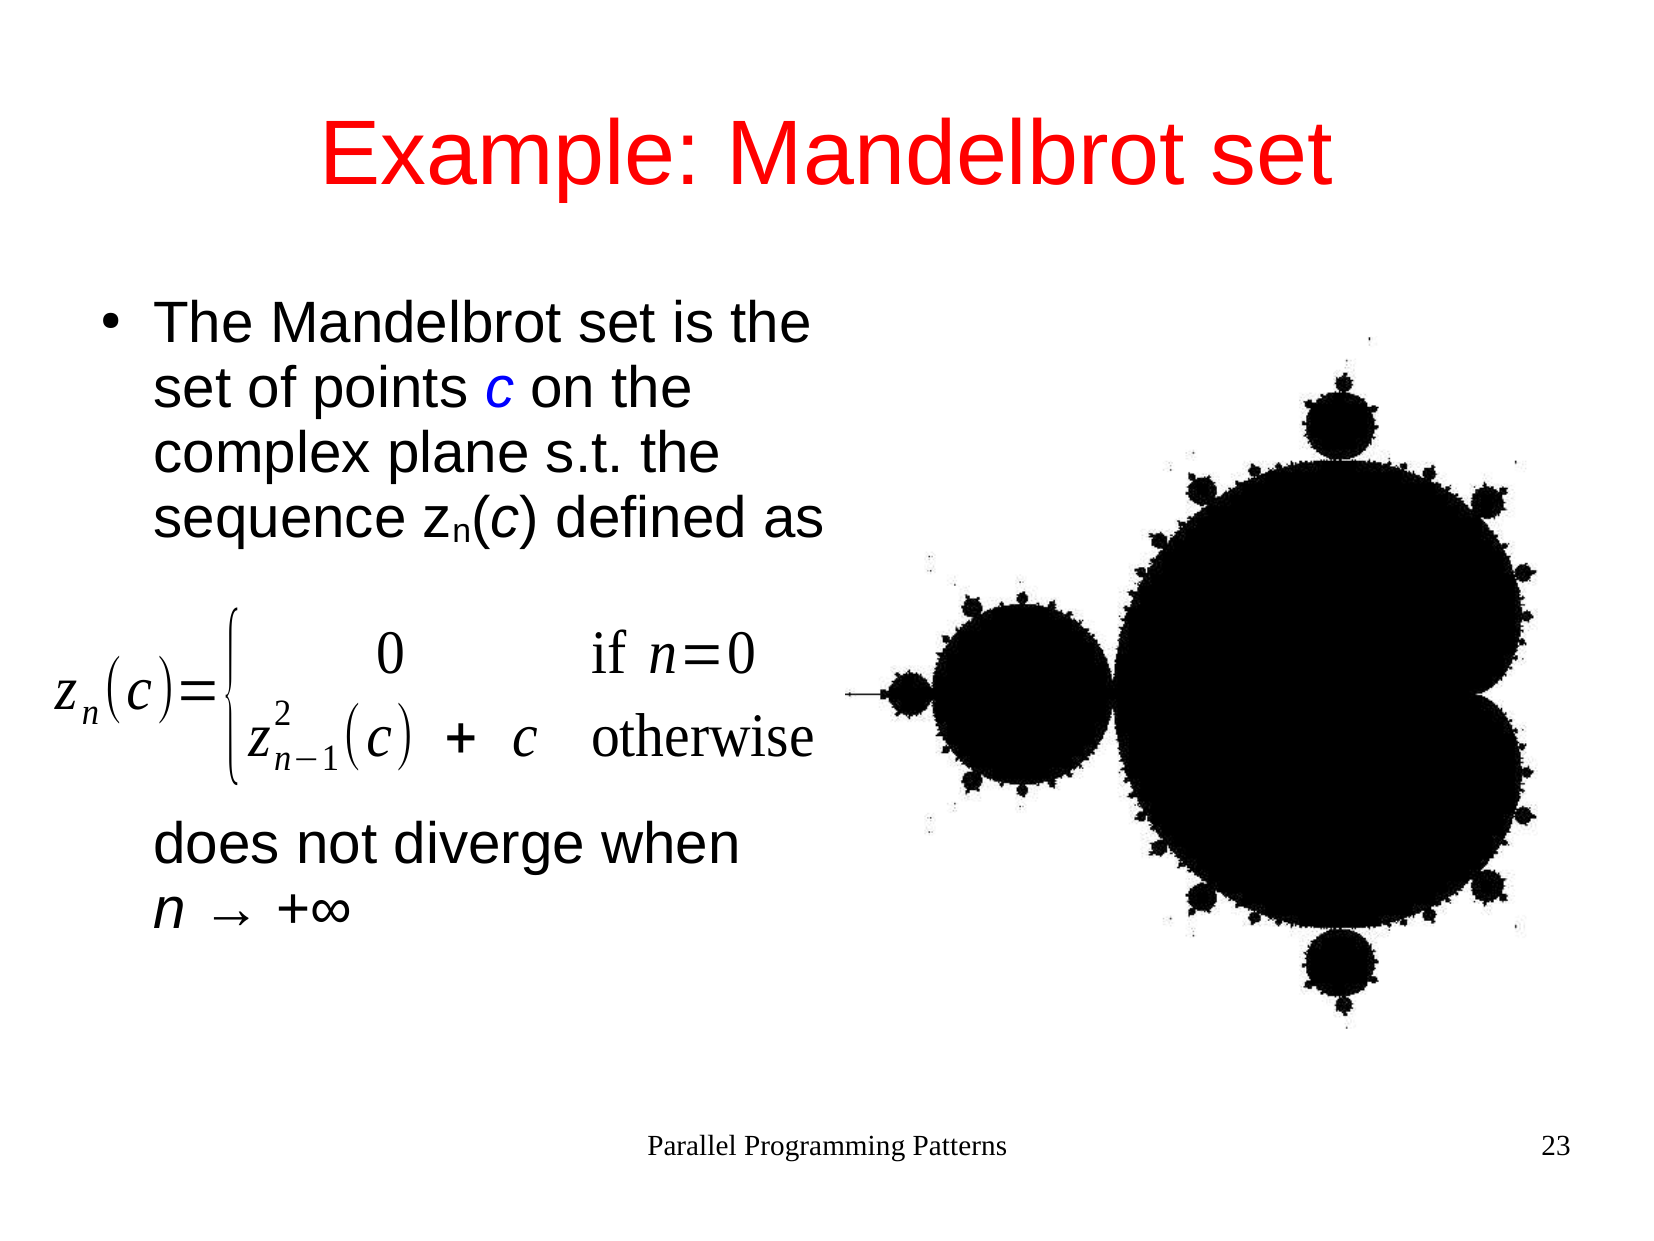

# Example: Mandelbrot set
The Mandelbrot set is the set of points c on the complex plane s.t. the sequence zn(c) defined as
does not diverge when
n → +∞
Parallel Programming Patterns
23